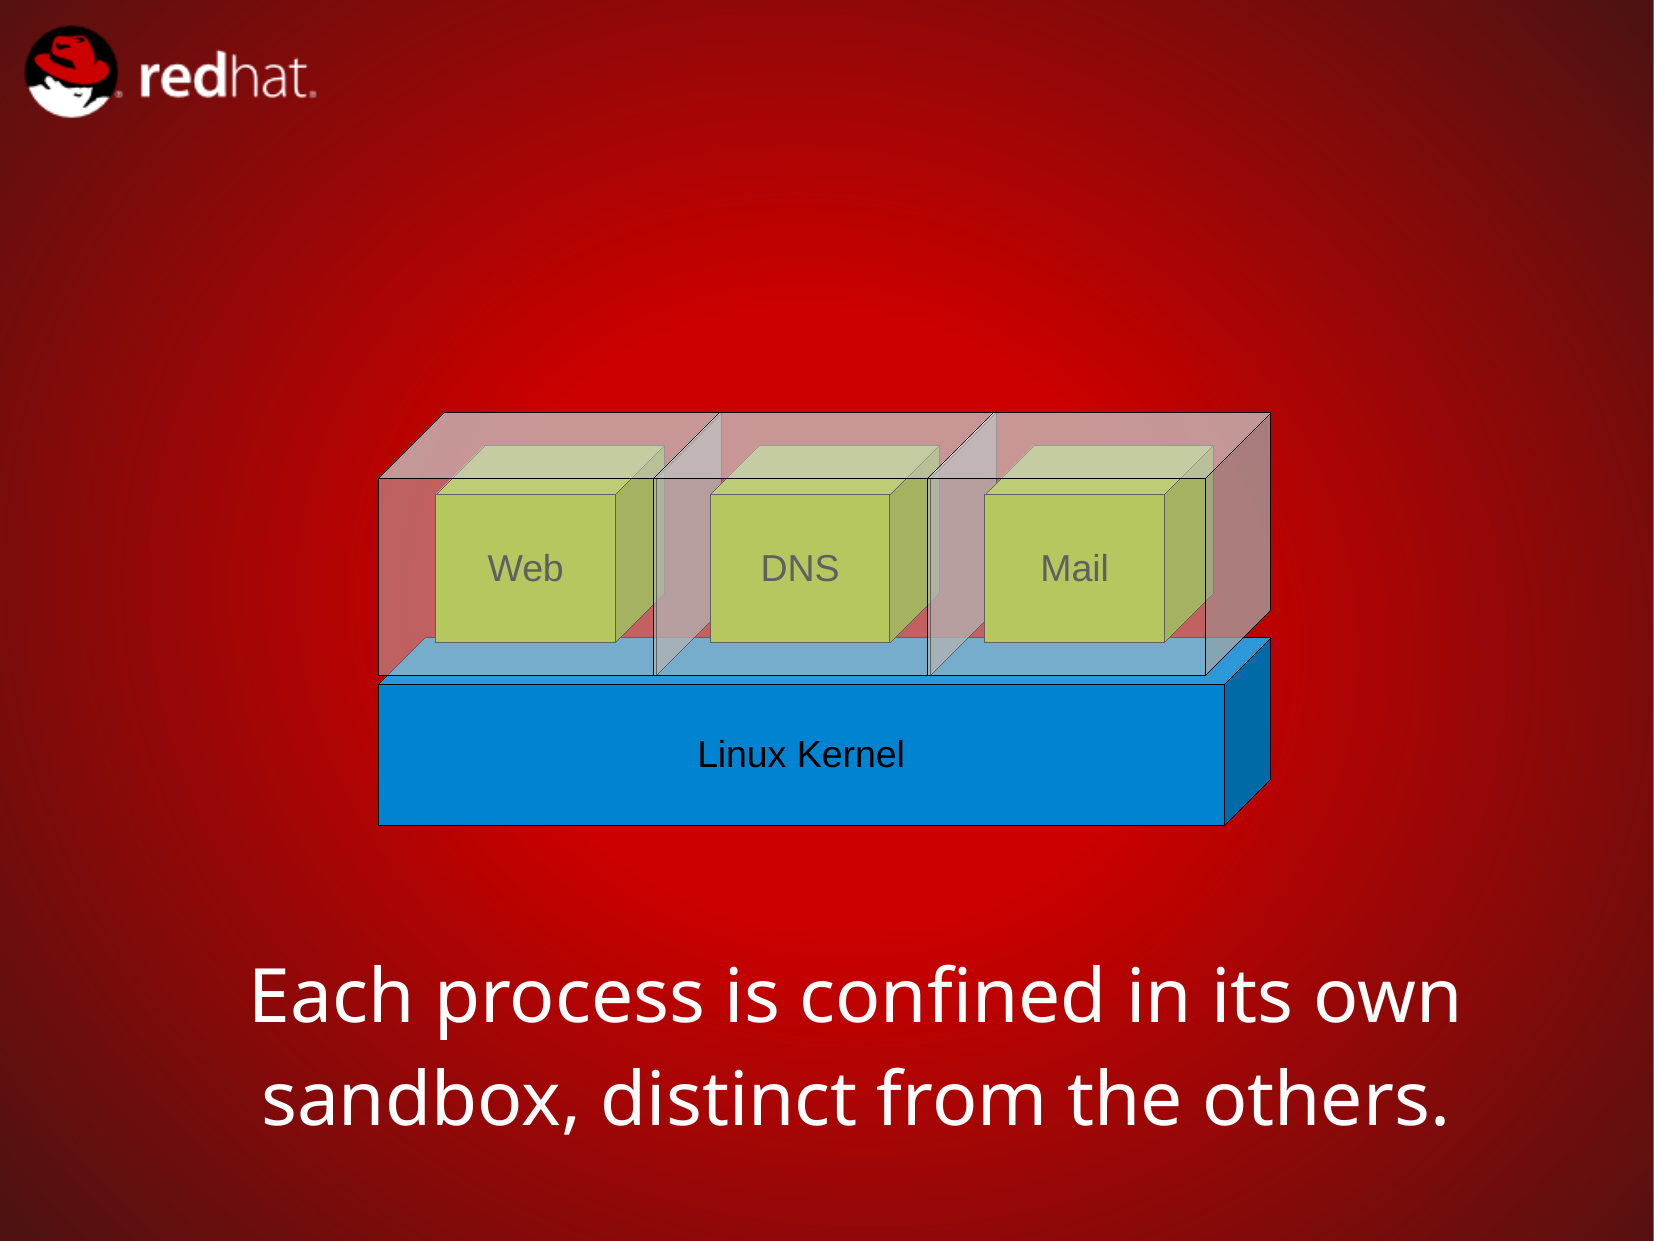

Web
DNS
Mail
Linux Kernel
Each process is confined in its own sandbox, distinct from the others.